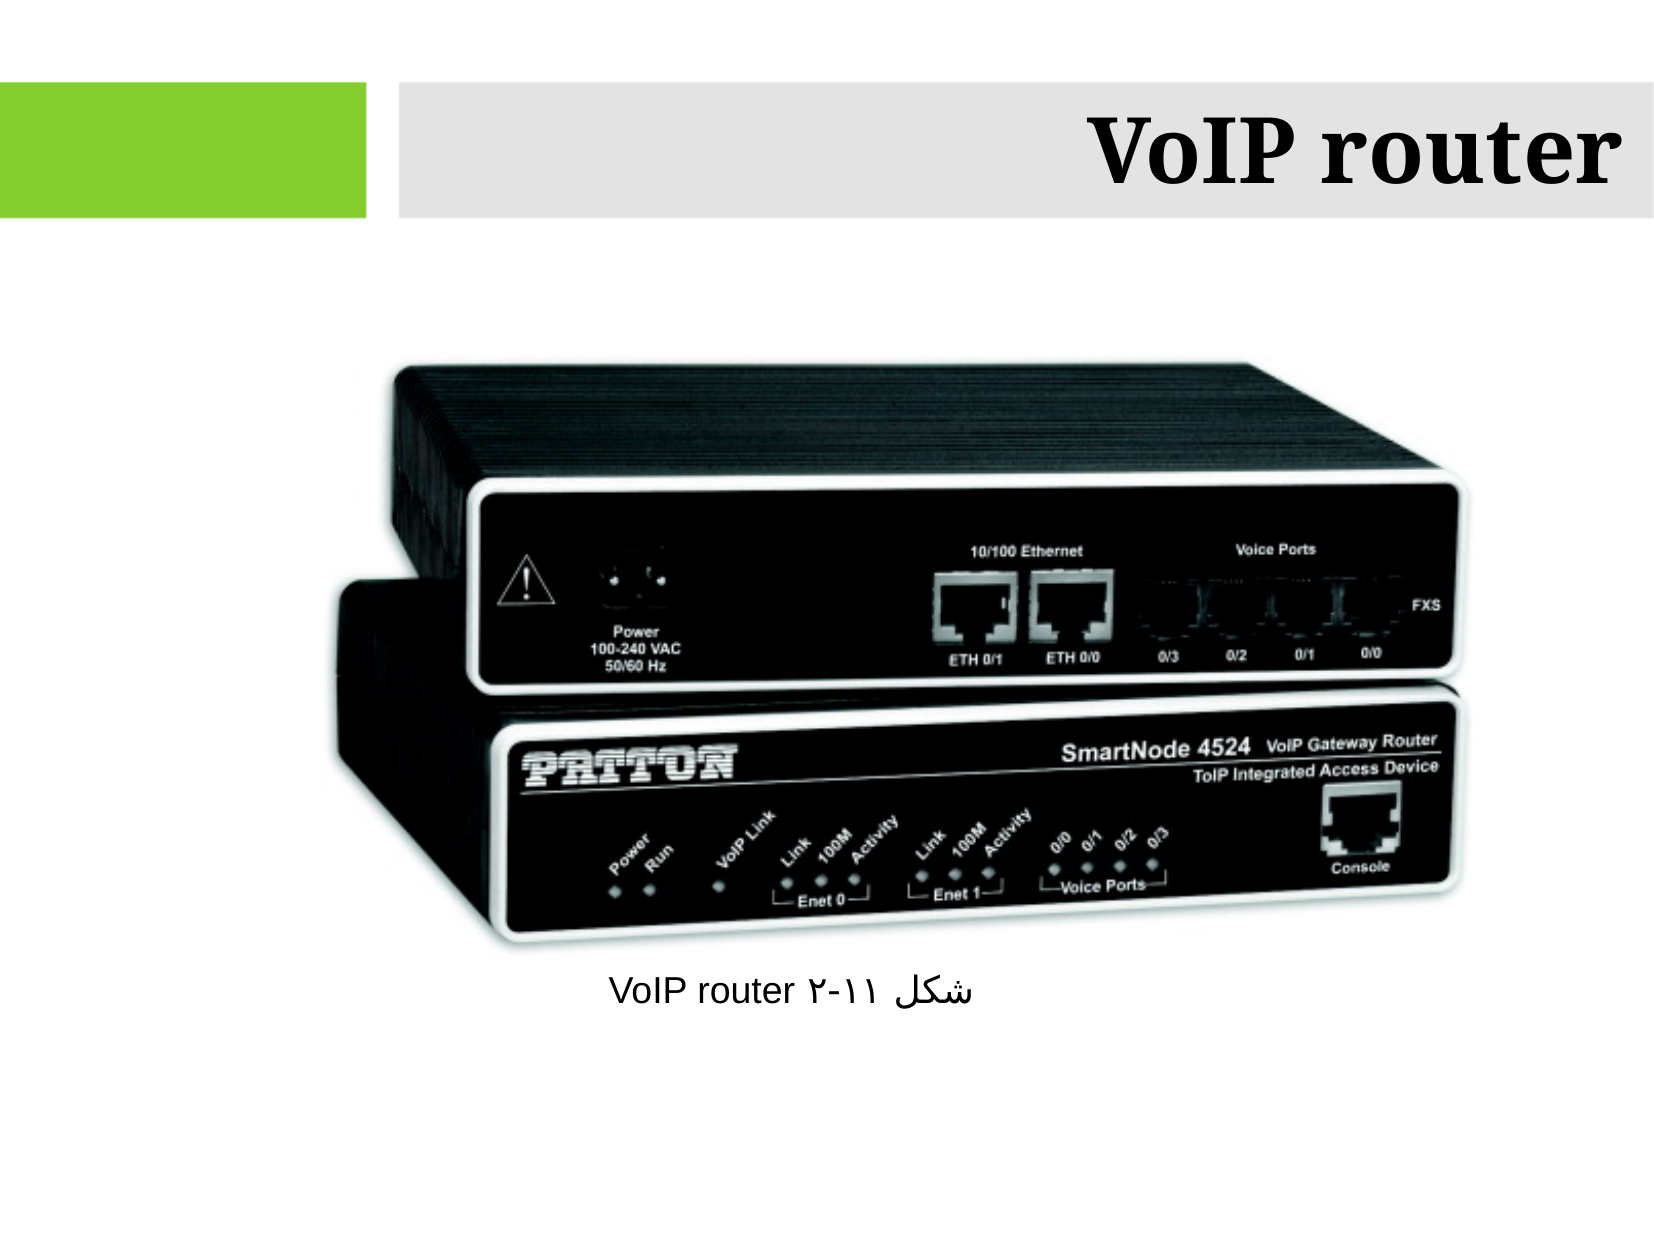

# VoIP router
شکل ۱۱-۲ VoIP router